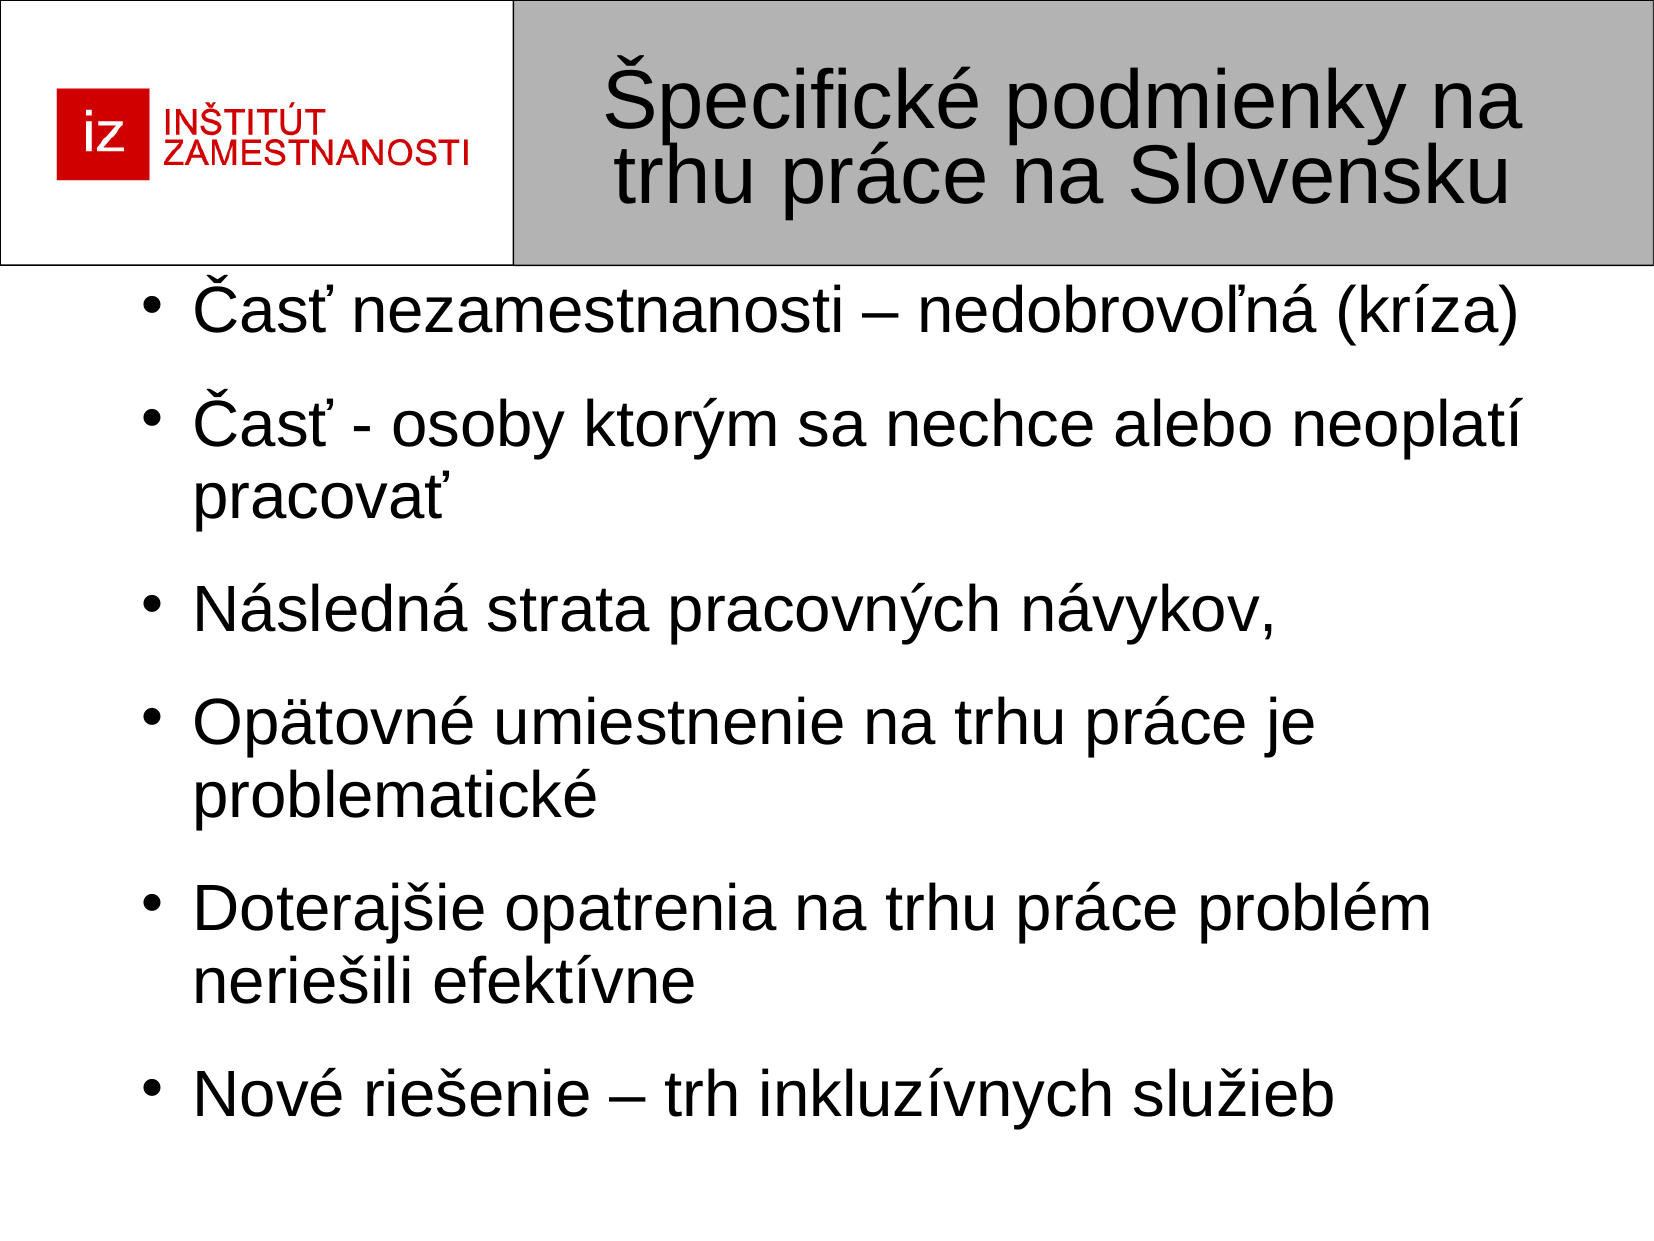

# Špecifické podmienky na trhu práce na Slovensku
Časť nezamestnanosti – nedobrovoľná (kríza)
Časť - osoby ktorým sa nechce alebo neoplatí pracovať
Následná strata pracovných návykov,
Opätovné umiestnenie na trhu práce je problematické
Doterajšie opatrenia na trhu práce problém neriešili efektívne
Nové riešenie – trh inkluzívnych služieb